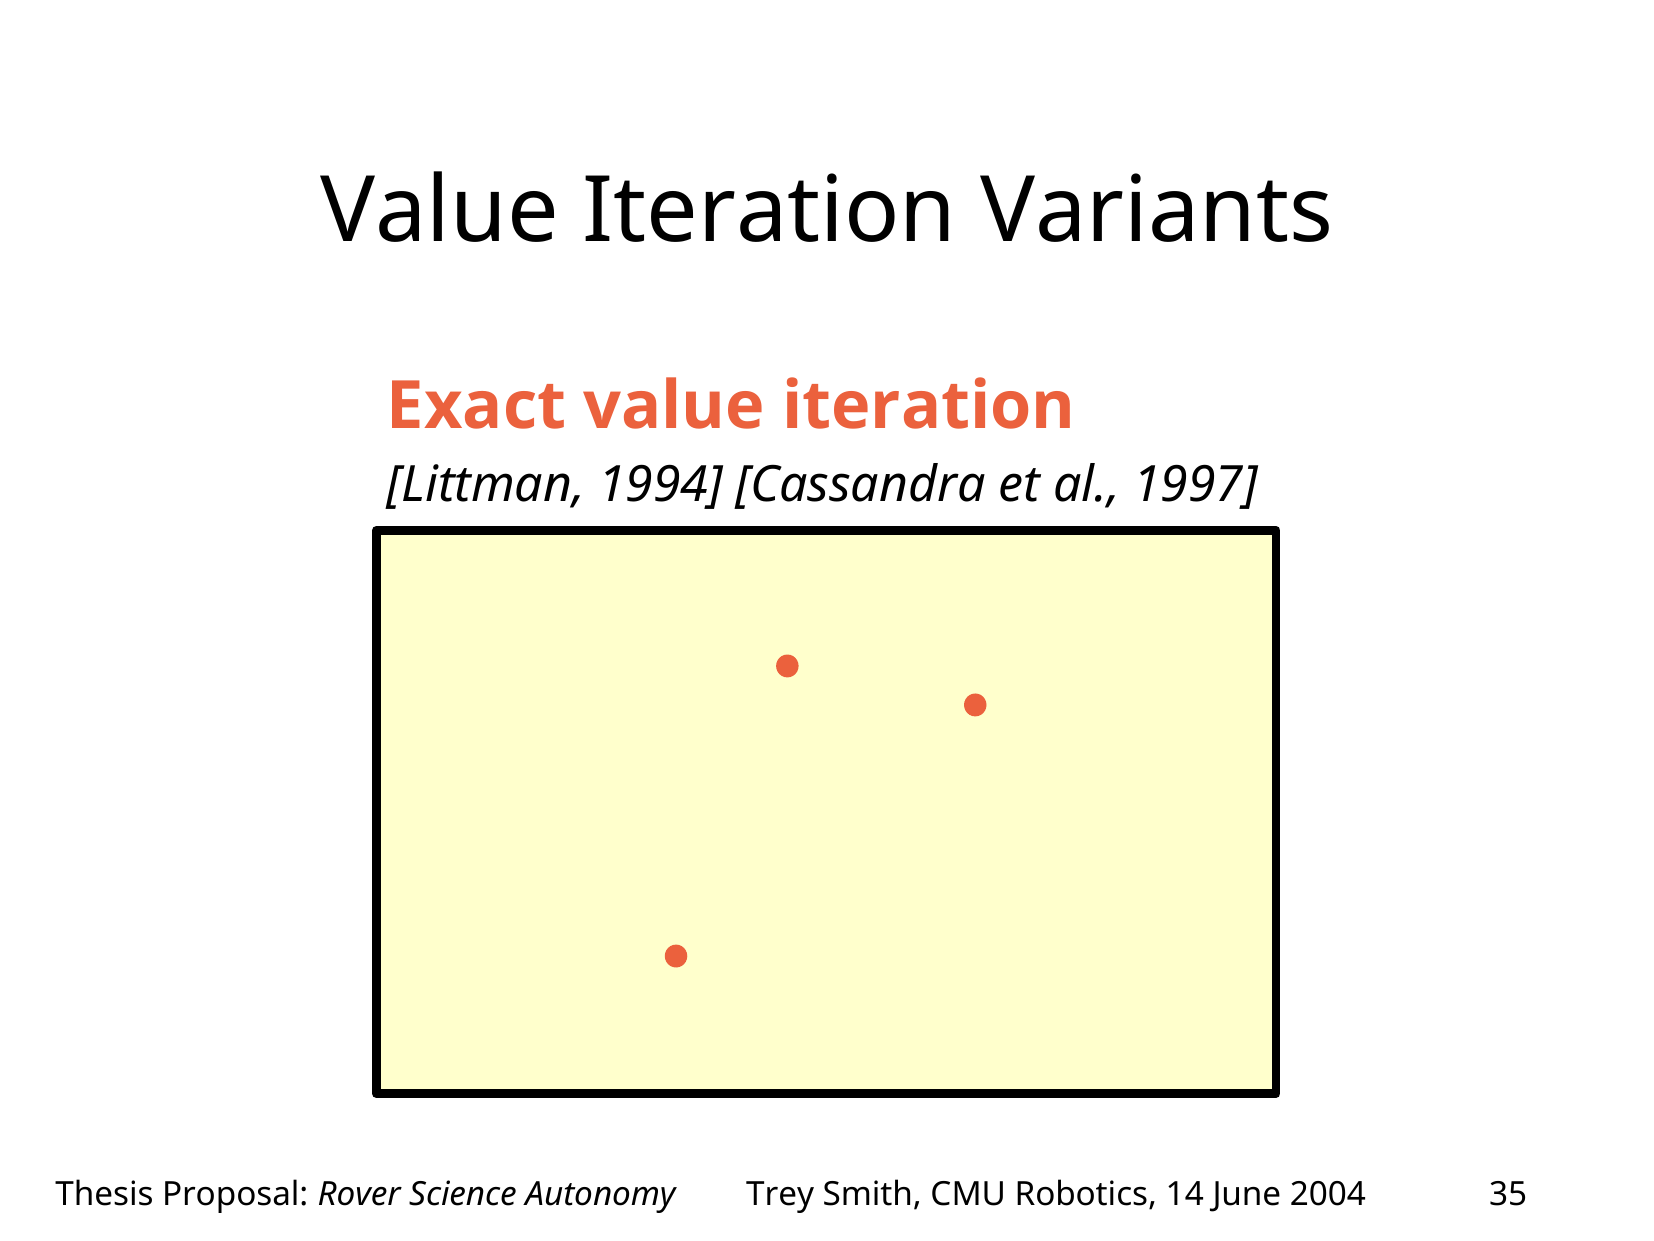

# Value Iteration Variants
Exact value iteration
[Littman, 1994] [Cassandra et al., 1997]